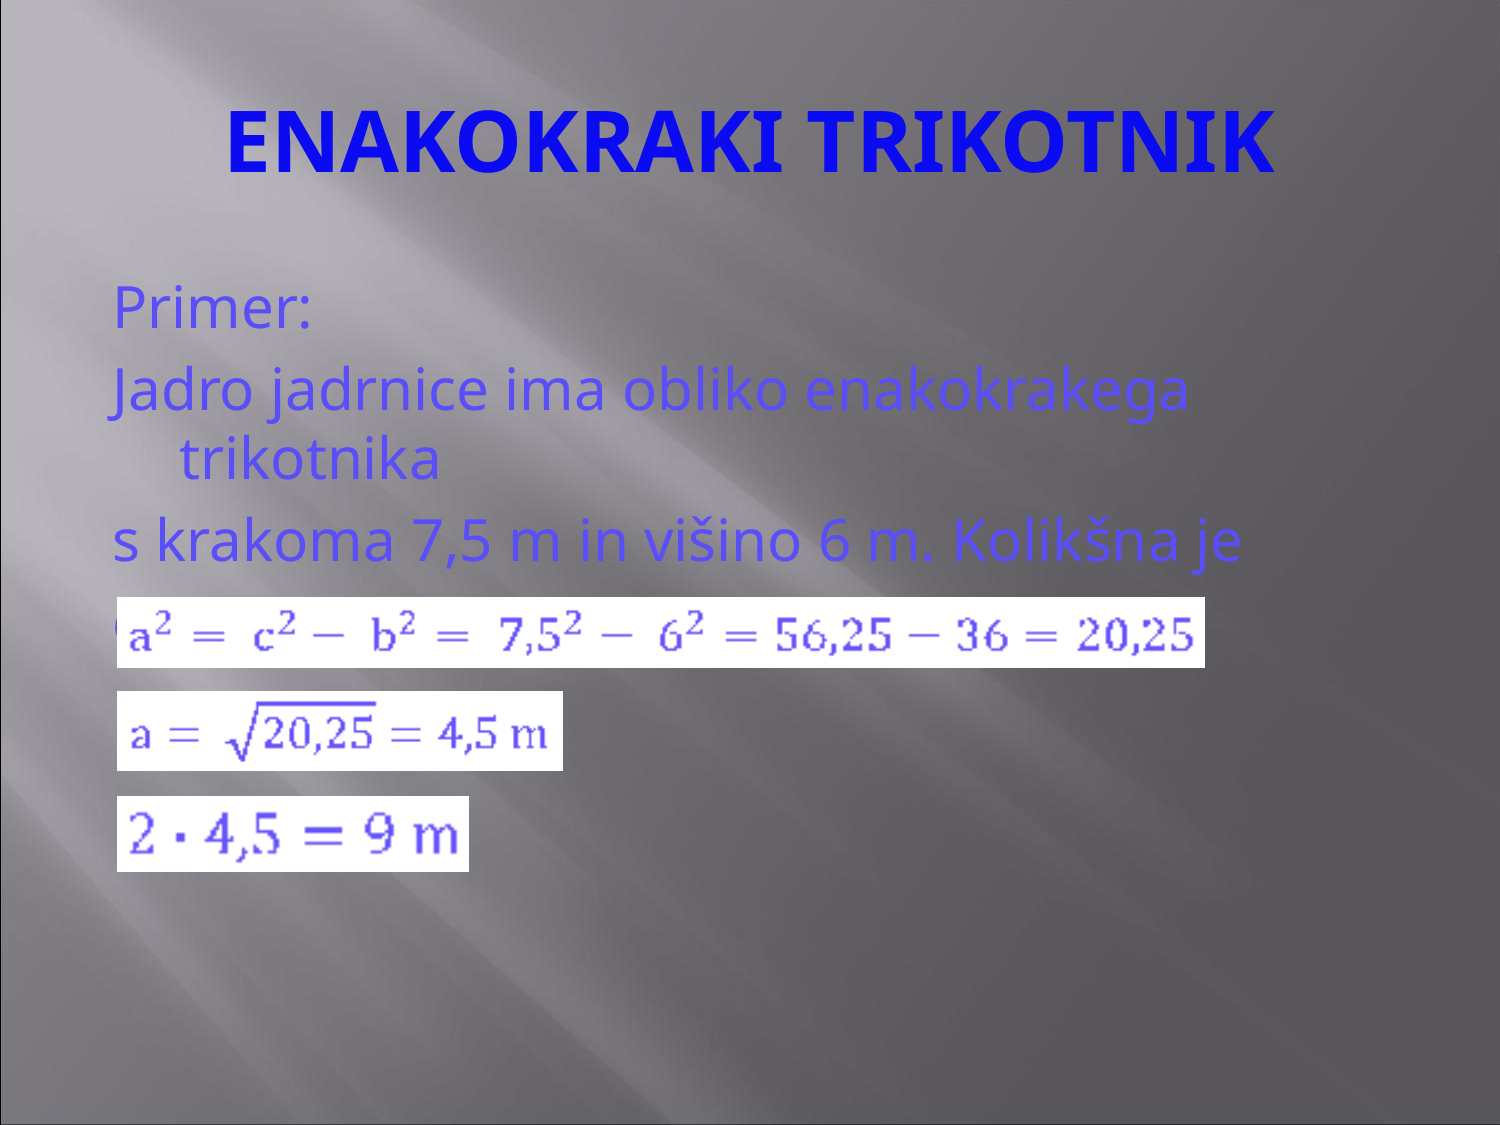

# ENAKOKRAKI TRIKOTNIK
Primer:
Jadro jadrnice ima obliko enakokrakega trikotnika
s krakoma 7,5 m in višino 6 m. Kolikšna je
osnovnica jadra?